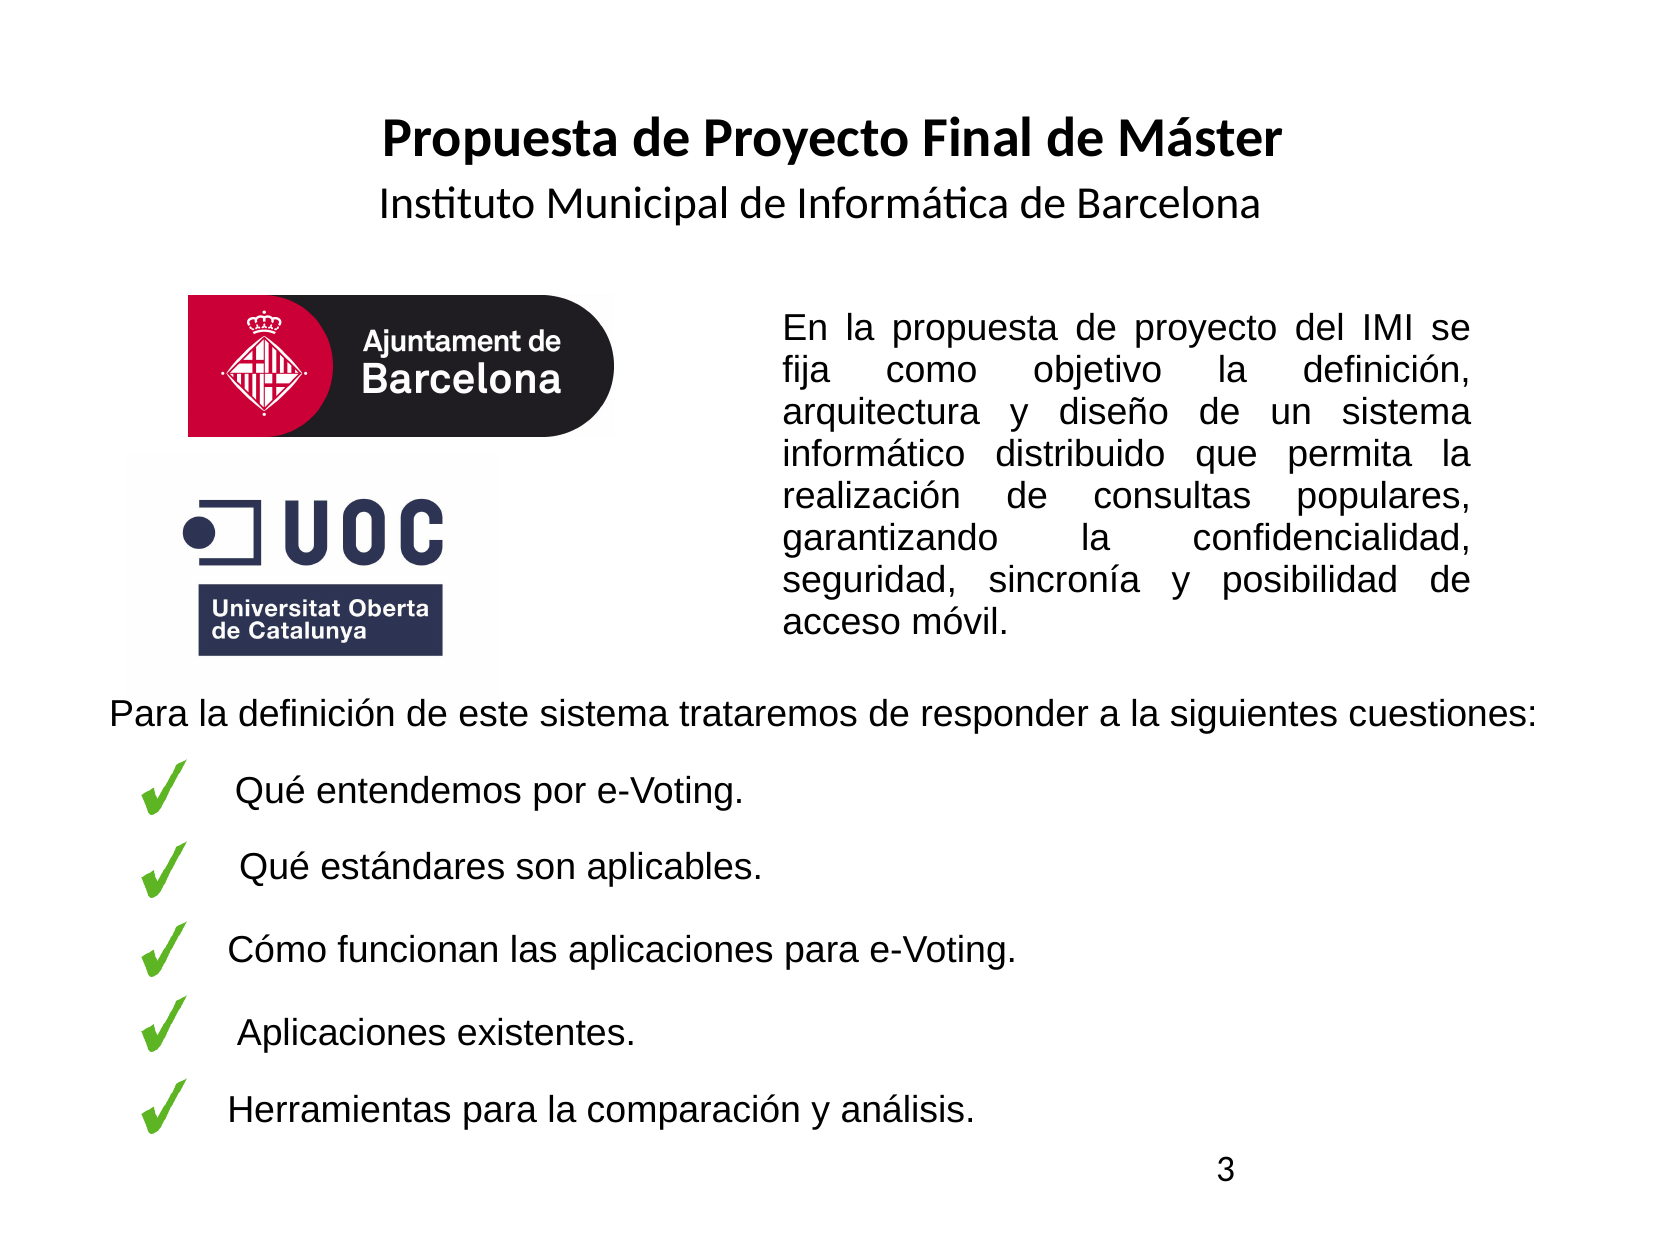

# Propuesta de Proyecto Final de Máster Instituto Municipal de Informática de Barcelona
En la propuesta de proyecto del IMI se fija como objetivo la definición, arquitectura y diseño de un sistema informático distribuido que permita la realización de consultas populares, garantizando la confidencialidad, seguridad, sincronía y posibilidad de acceso móvil.
Para la definición de este sistema trataremos de responder a la siguientes cuestiones:
Qué entendemos por e-Voting.
Qué estándares son aplicables.
Cómo funcionan las aplicaciones para e-Voting.
Aplicaciones existentes.
Herramientas para la comparación y análisis.